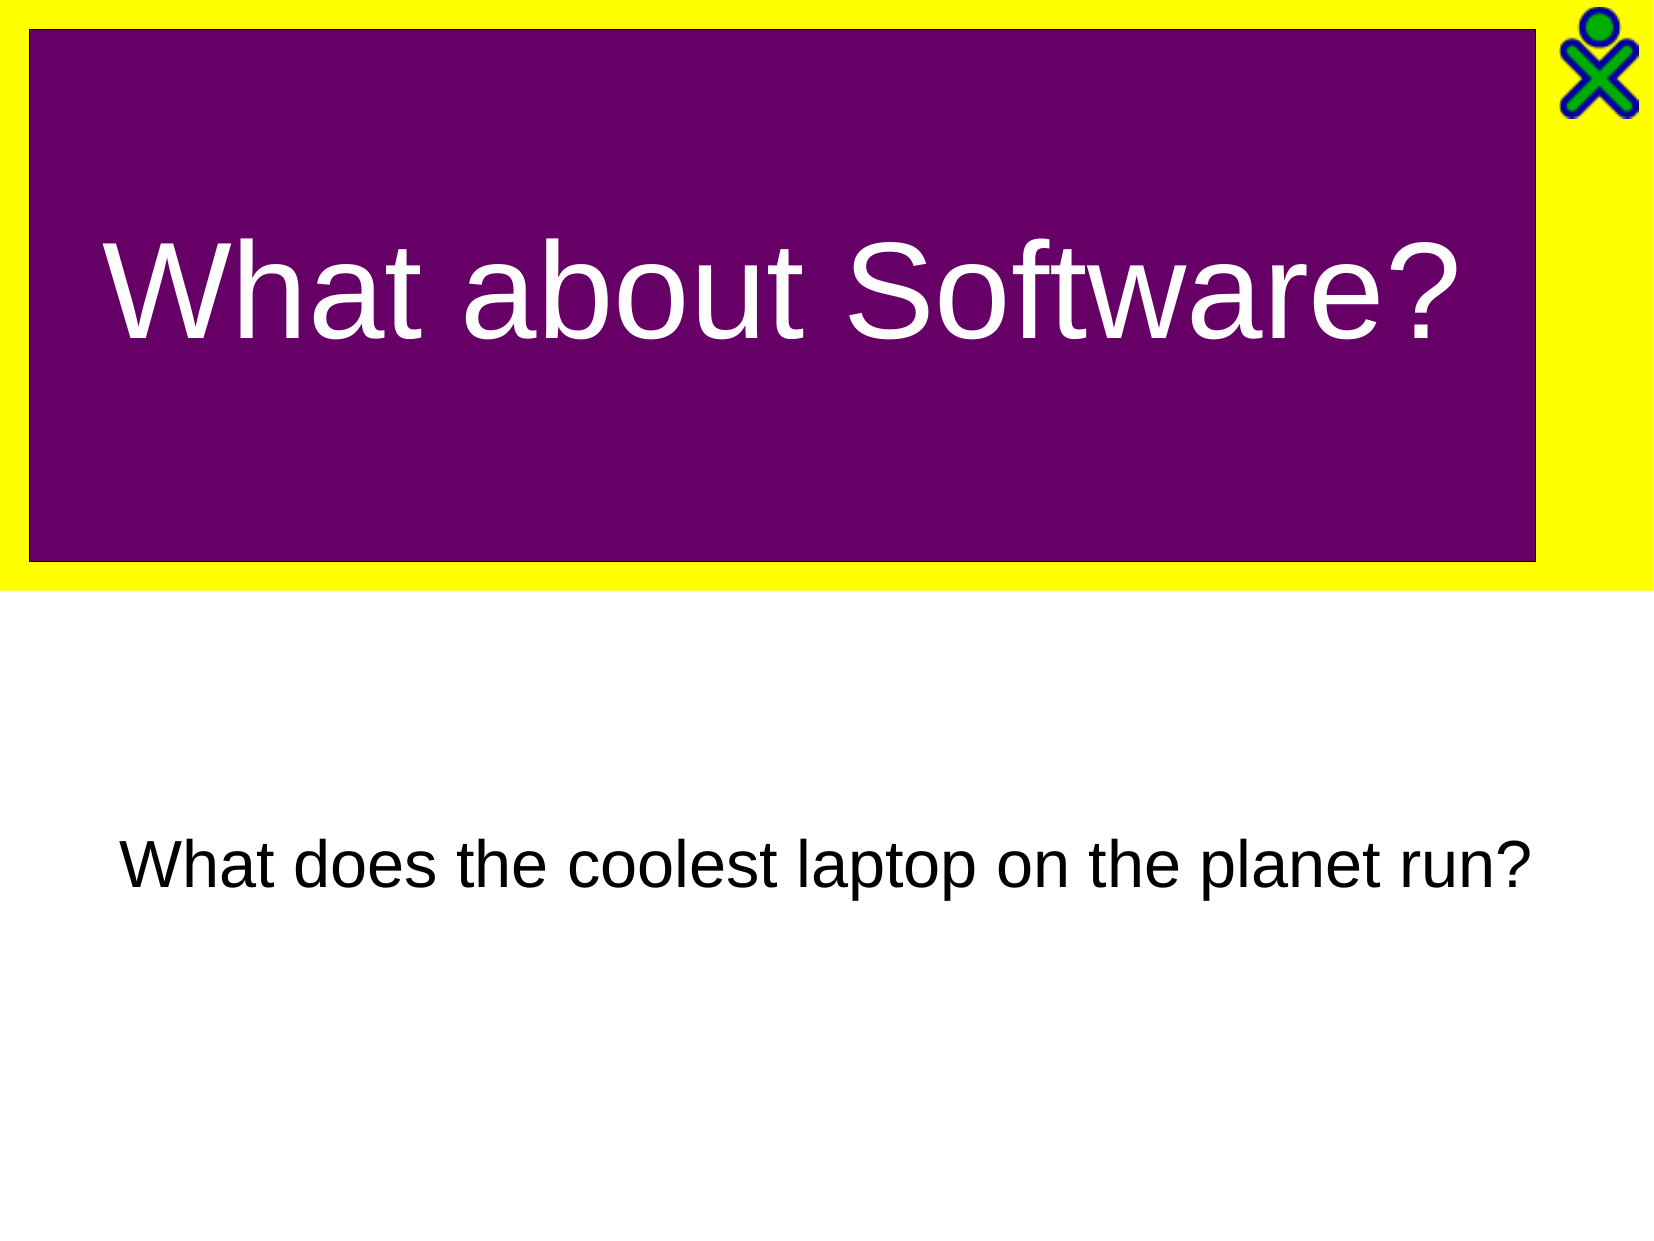

# What about Software?
What does the coolest laptop on the planet run?